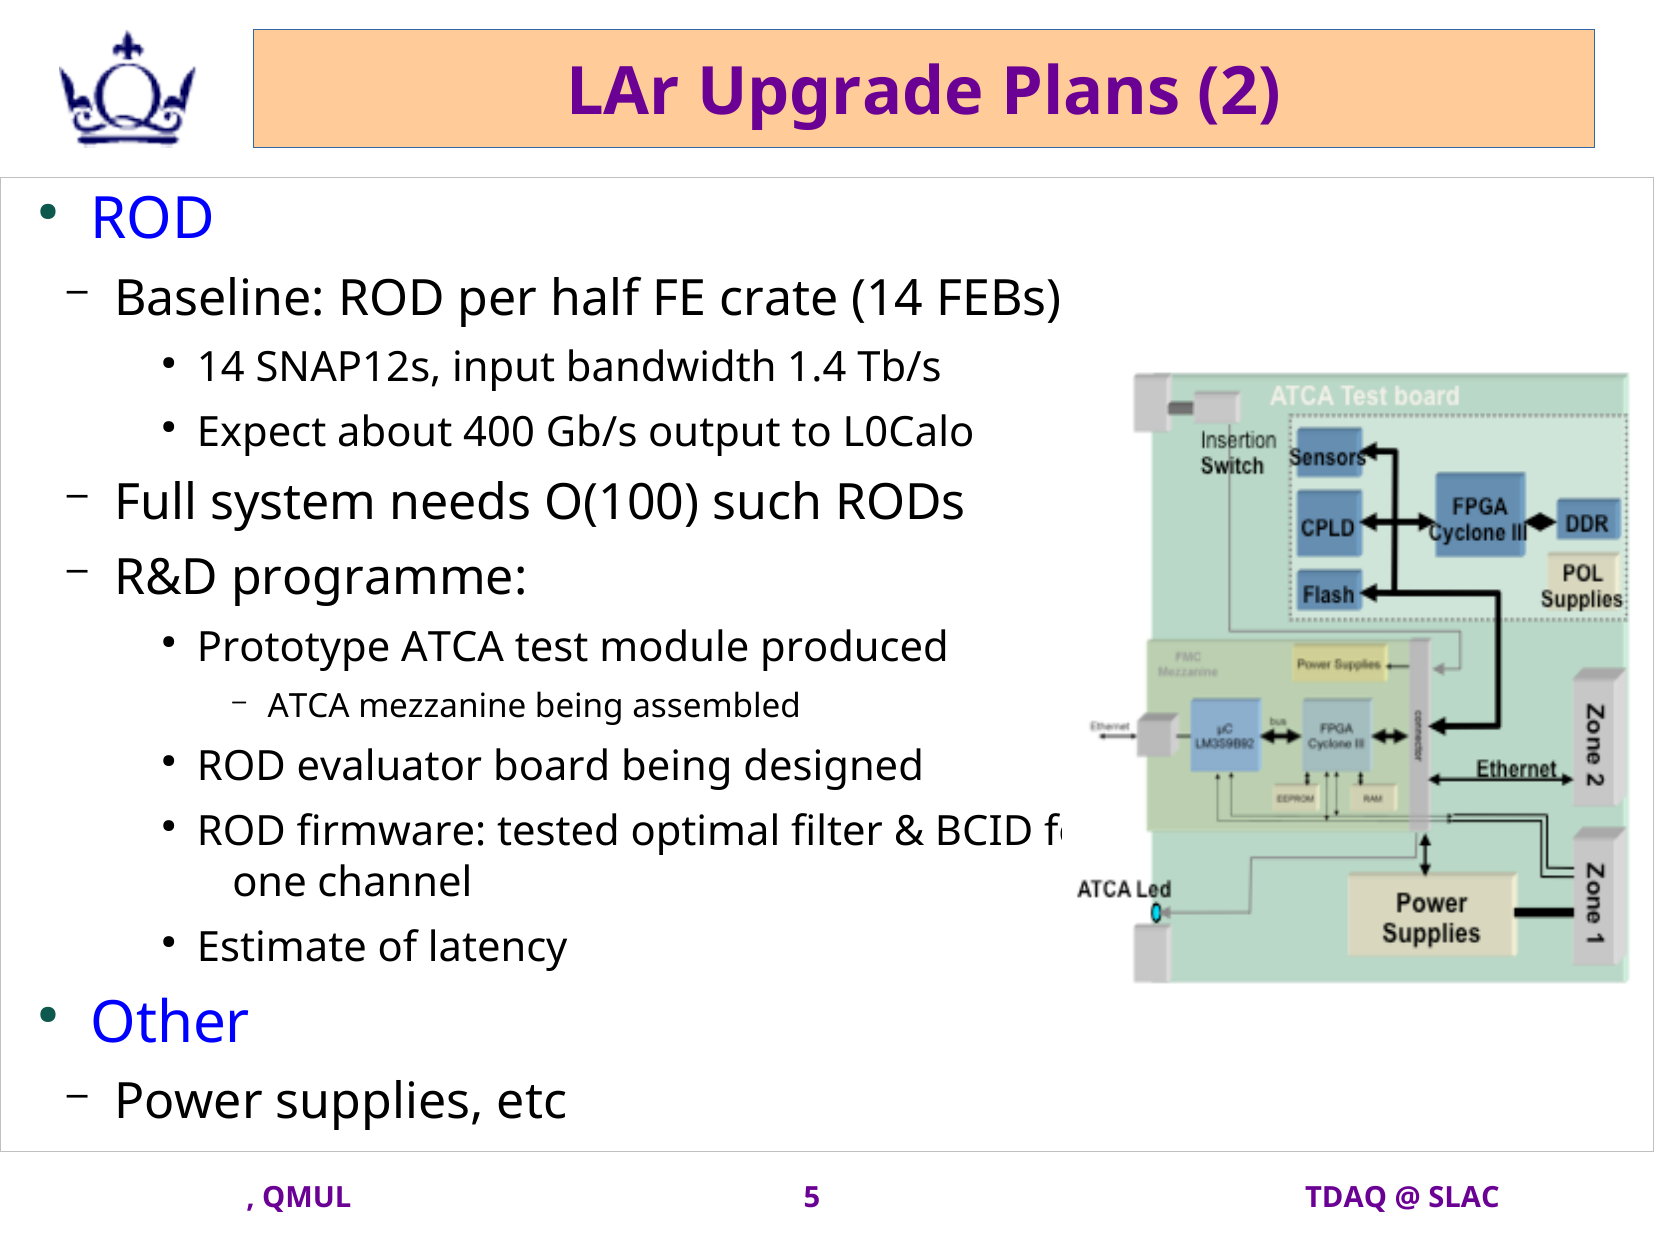

# LAr Upgrade Plans (2)
ROD
Baseline: ROD per half FE crate (14 FEBs)
14 SNAP12s, input bandwidth 1.4 Tb/s
Expect about 400 Gb/s output to L0Calo
Full system needs O(100) such RODs
R&D programme:
Prototype ATCA test module produced
ATCA mezzanine being assembled
ROD evaluator board being designed
ROD firmware: tested optimal filter & BCID for one channel
Estimate of latency
Other
Power supplies, etc